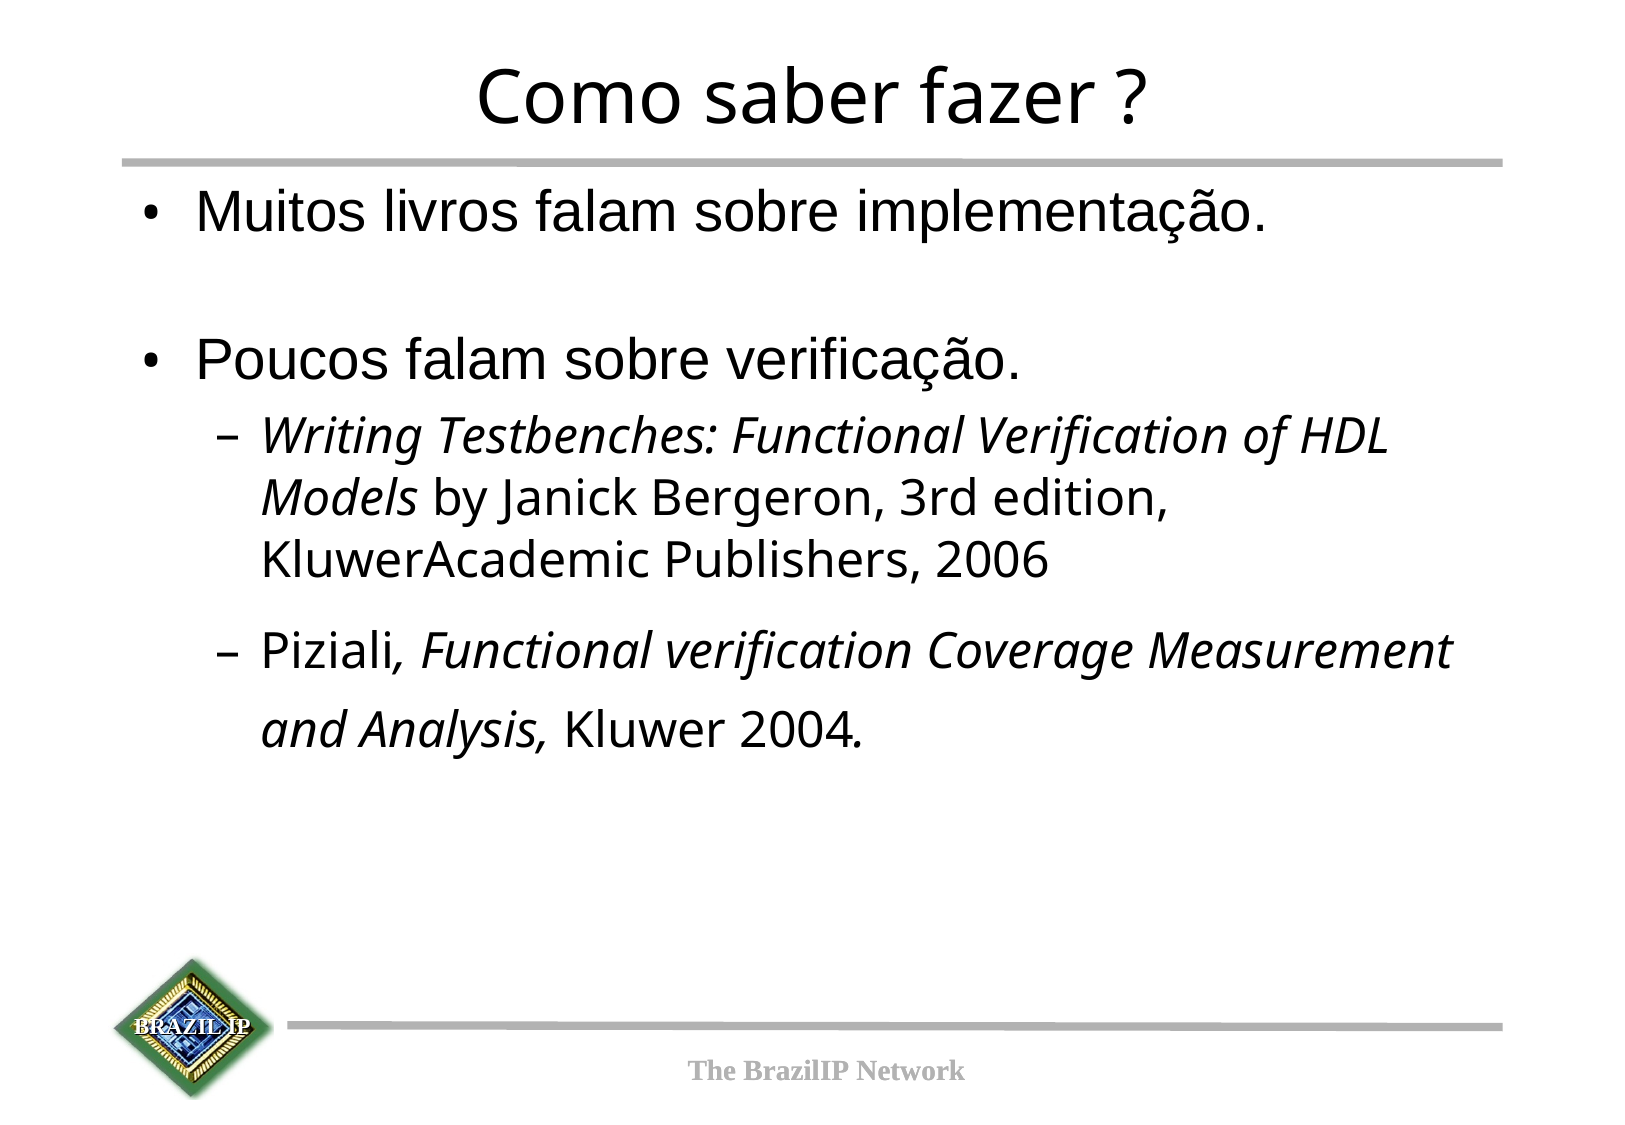

# Como saber fazer ?
Muitos livros falam sobre implementação.
Poucos falam sobre verificação.
Writing Testbenches: Functional Verification of HDL Models by Janick Bergeron, 3rd edition, KluwerAcademic Publishers, 2006
Piziali, Functional verification Coverage Measurement and Analysis, Kluwer 2004.